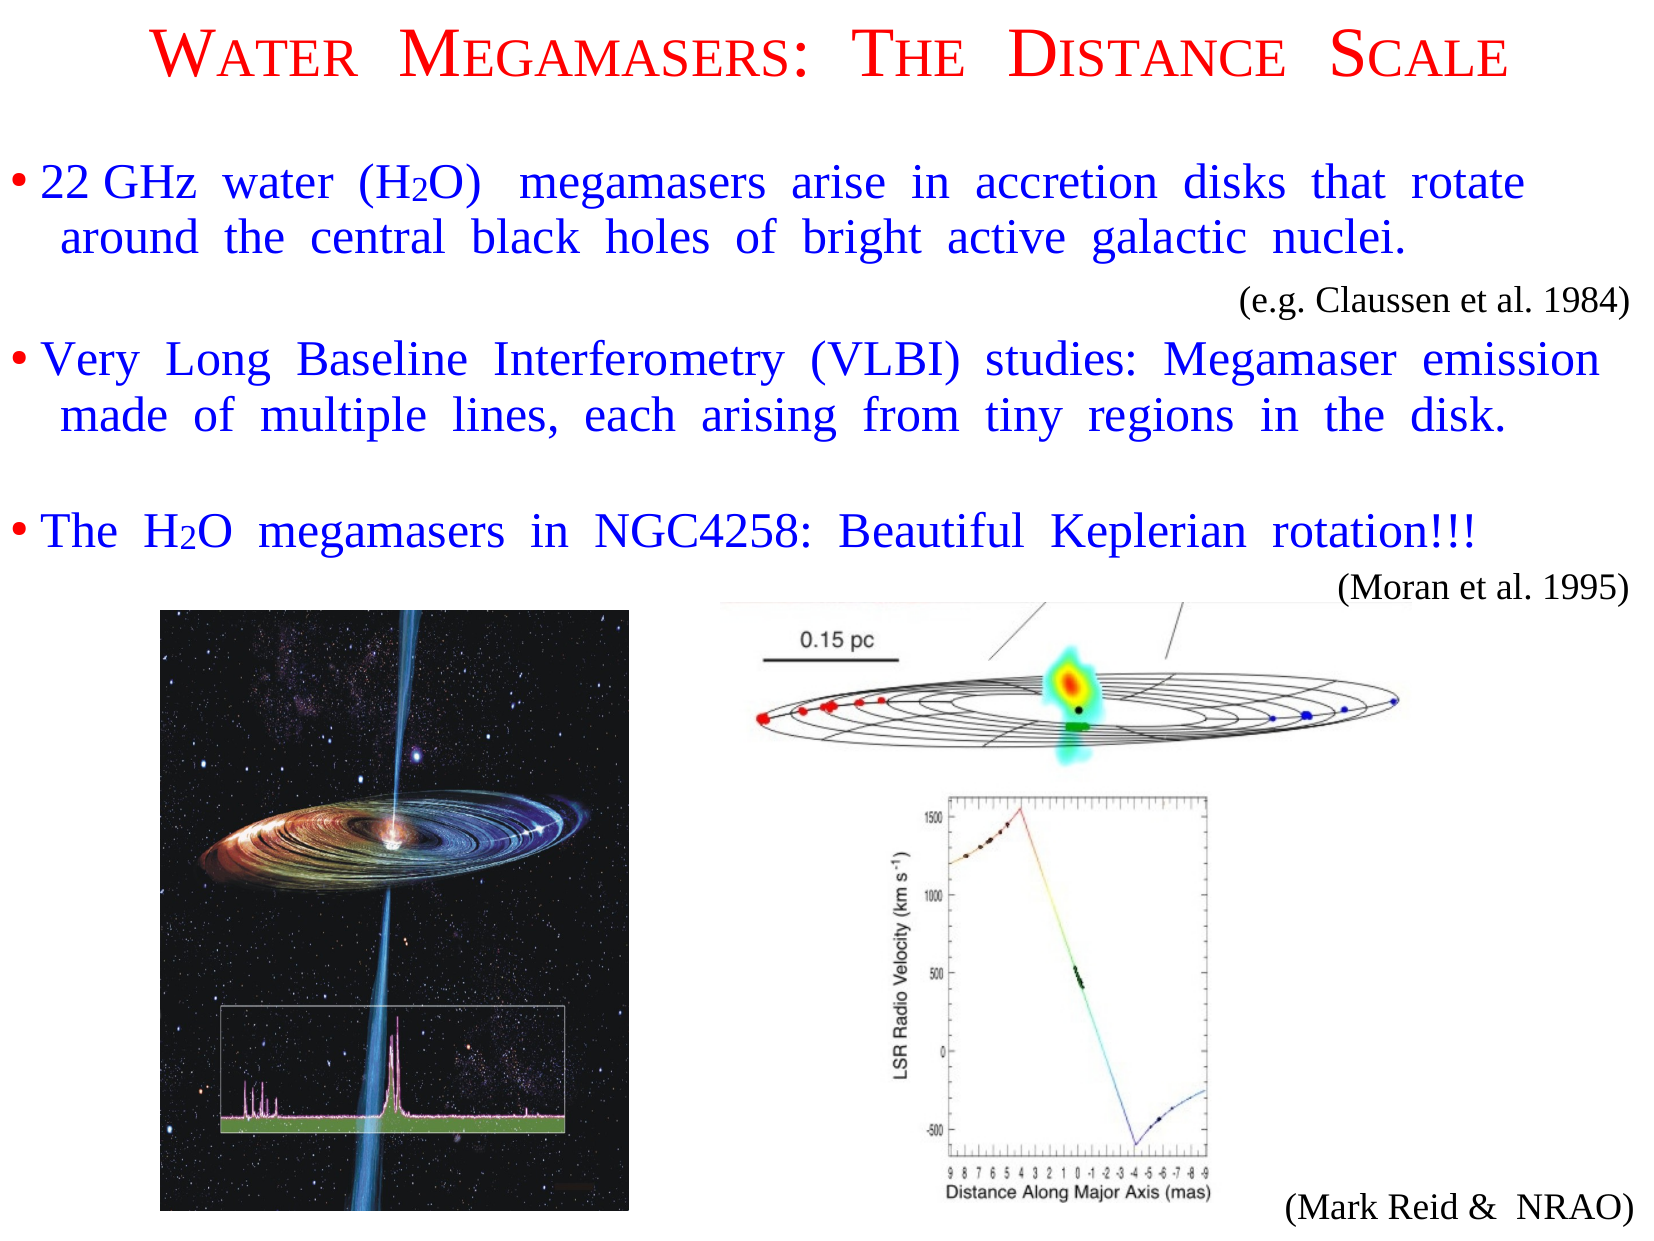

WATER MEGAMASERS: THE DISTANCE SCALE
 22 GHz water (H2O) megamasers arise in accretion disks that rotate
 around the central black holes of bright active galactic nuclei.
(e.g. Claussen et al. 1984)
 Very Long Baseline Interferometry (VLBI) studies: Megamaser emission
 made of multiple lines, each arising from tiny regions in the disk.
 The H2O megamasers in NGC4258: Beautiful Keplerian rotation!!!
(Moran et al. 1995)
(Mark Reid & NRAO)